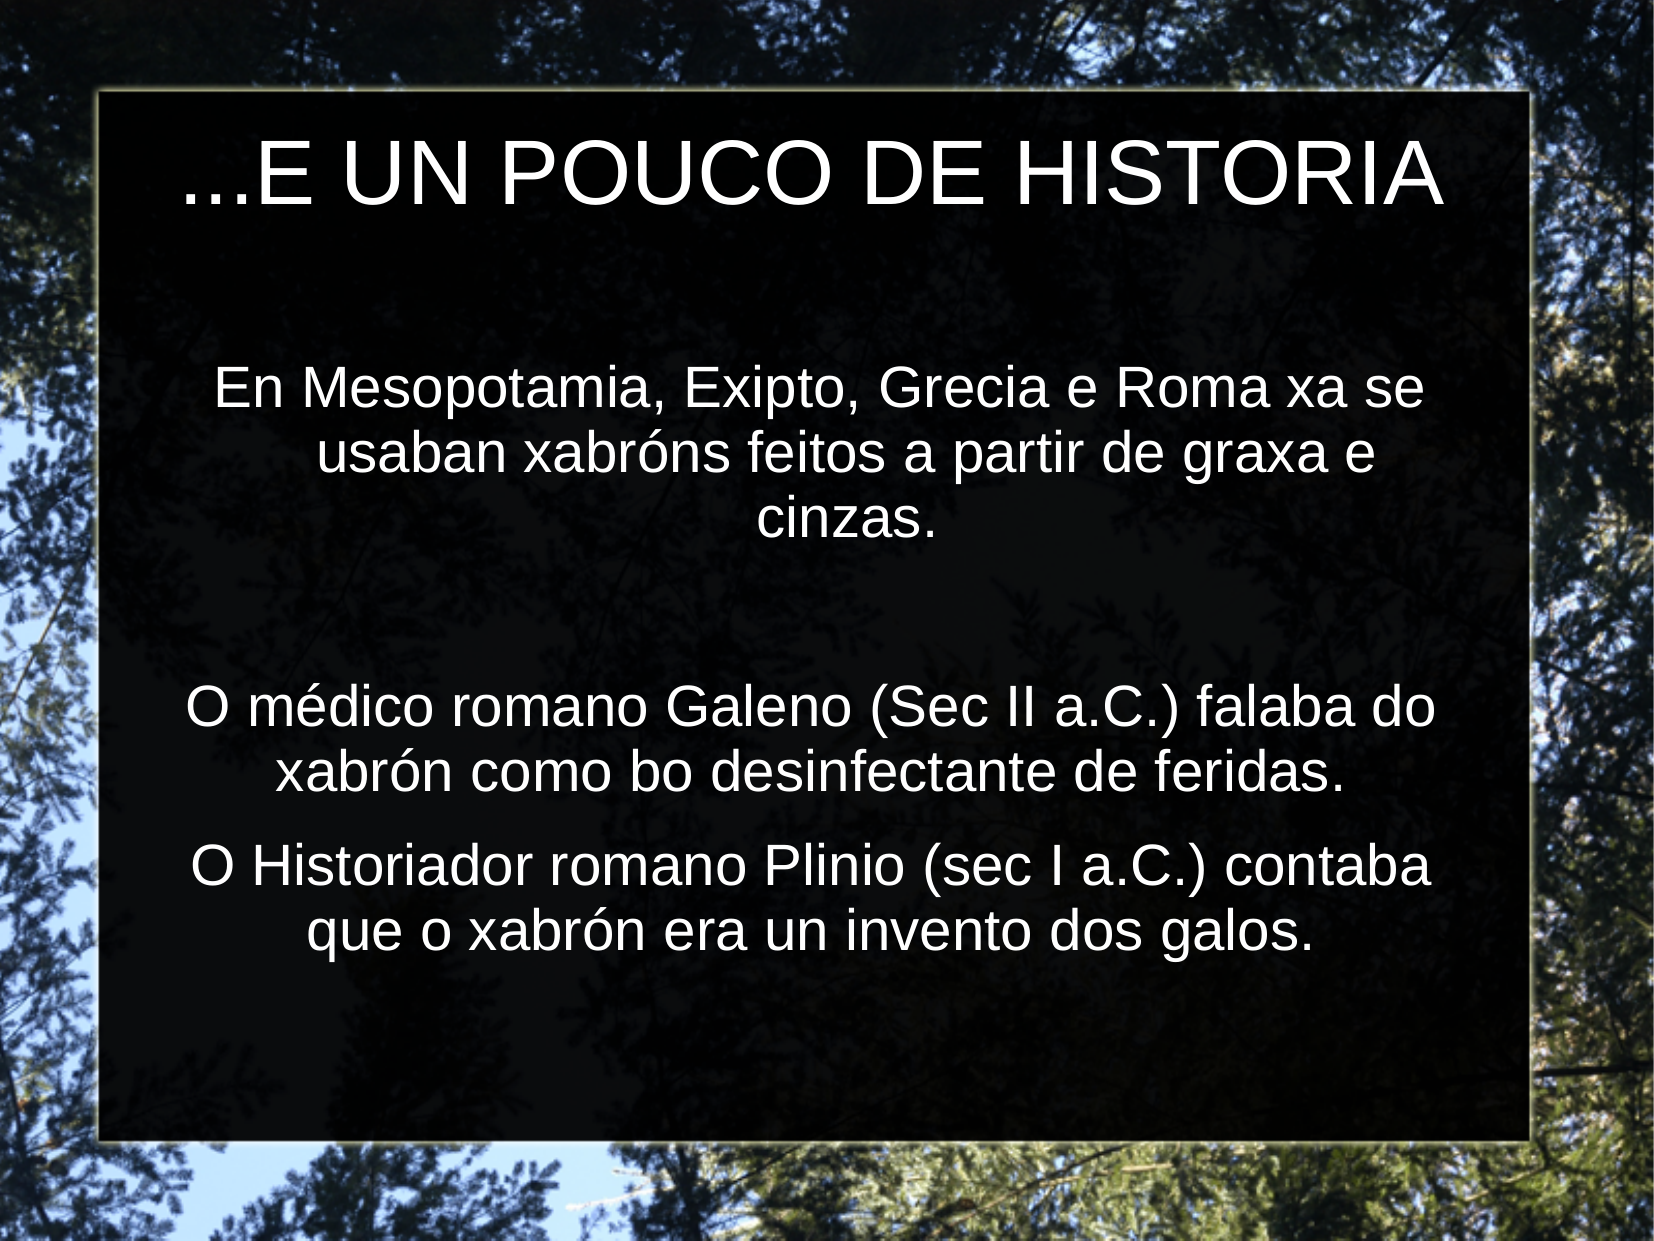

# ...E UN POUCO DE HISTORIA
En Mesopotamia, Exipto, Grecia e Roma xa se usaban xabróns feitos a partir de graxa e cinzas.
O médico romano Galeno (Sec II a.C.) falaba do xabrón como bo desinfectante de feridas.
O Historiador romano Plinio (sec I a.C.) contaba que o xabrón era un invento dos galos.